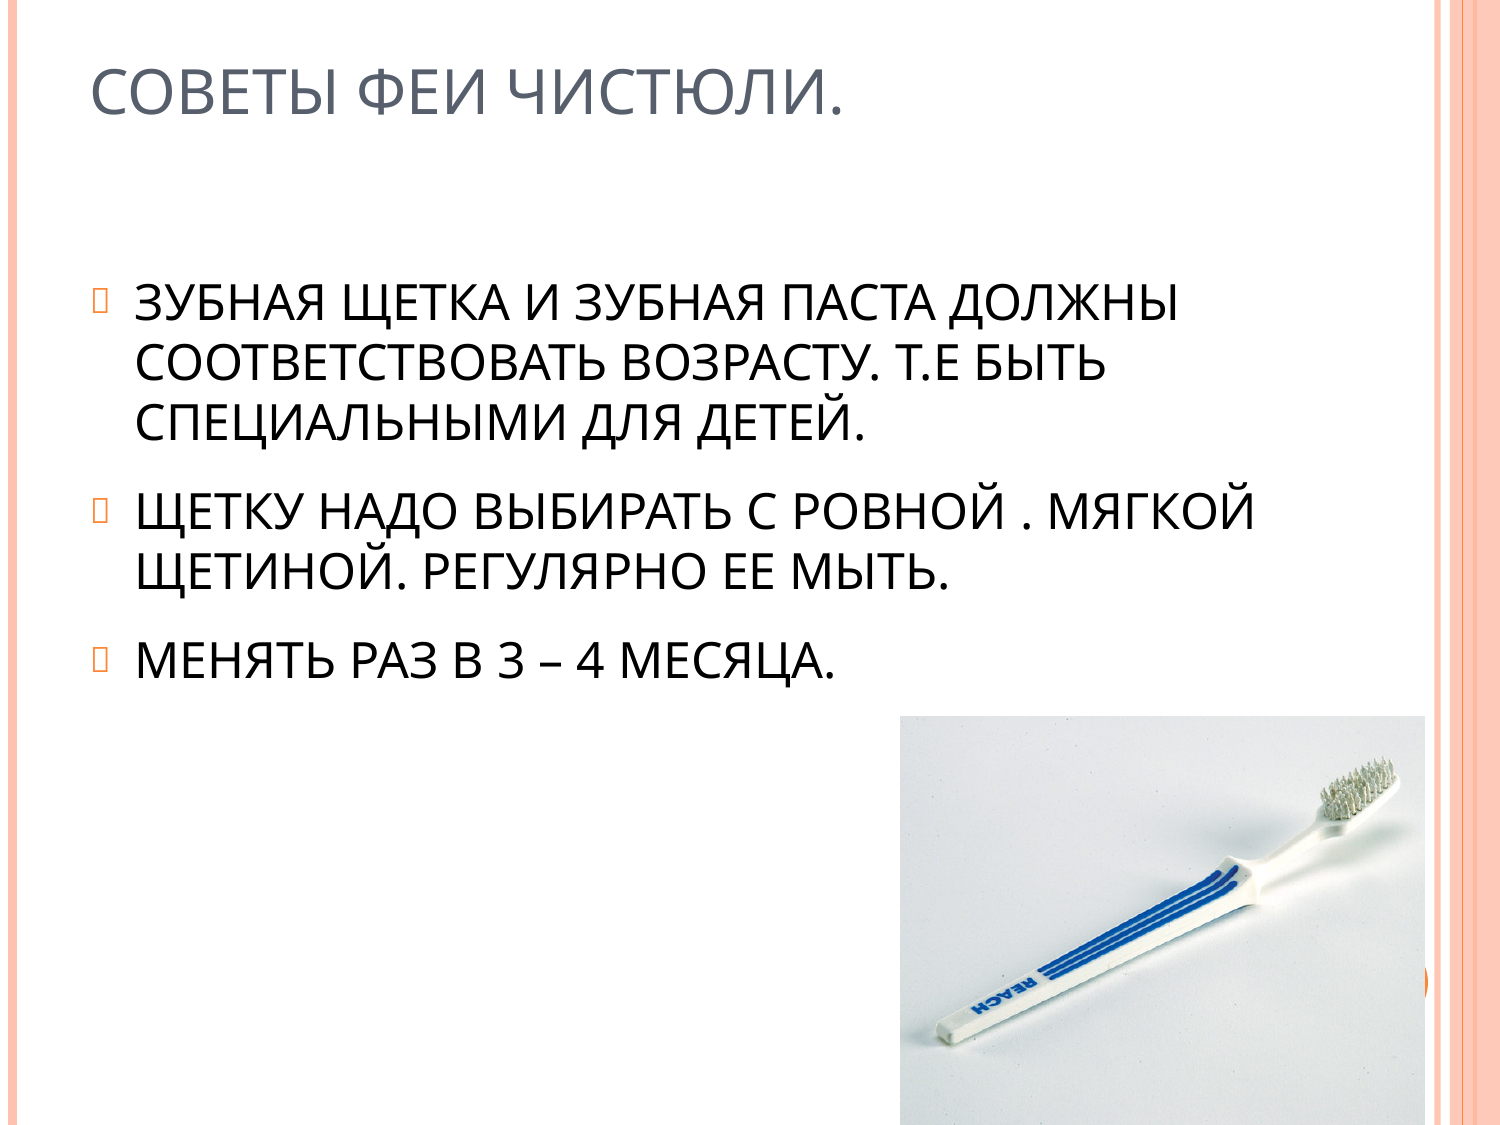

# СОВЕТЫ ФЕИ ЧИСТЮЛИ.
ЗУБНАЯ ЩЕТКА И ЗУБНАЯ ПАСТА ДОЛЖНЫ СООТВЕТСТВОВАТЬ ВОЗРАСТУ. Т.Е БЫТЬ СПЕЦИАЛЬНЫМИ ДЛЯ ДЕТЕЙ.
ЩЕТКУ НАДО ВЫБИРАТЬ С РОВНОЙ . МЯГКОЙ ЩЕТИНОЙ. РЕГУЛЯРНО ЕЕ МЫТЬ.
МЕНЯТЬ РАЗ В 3 – 4 МЕСЯЦА.